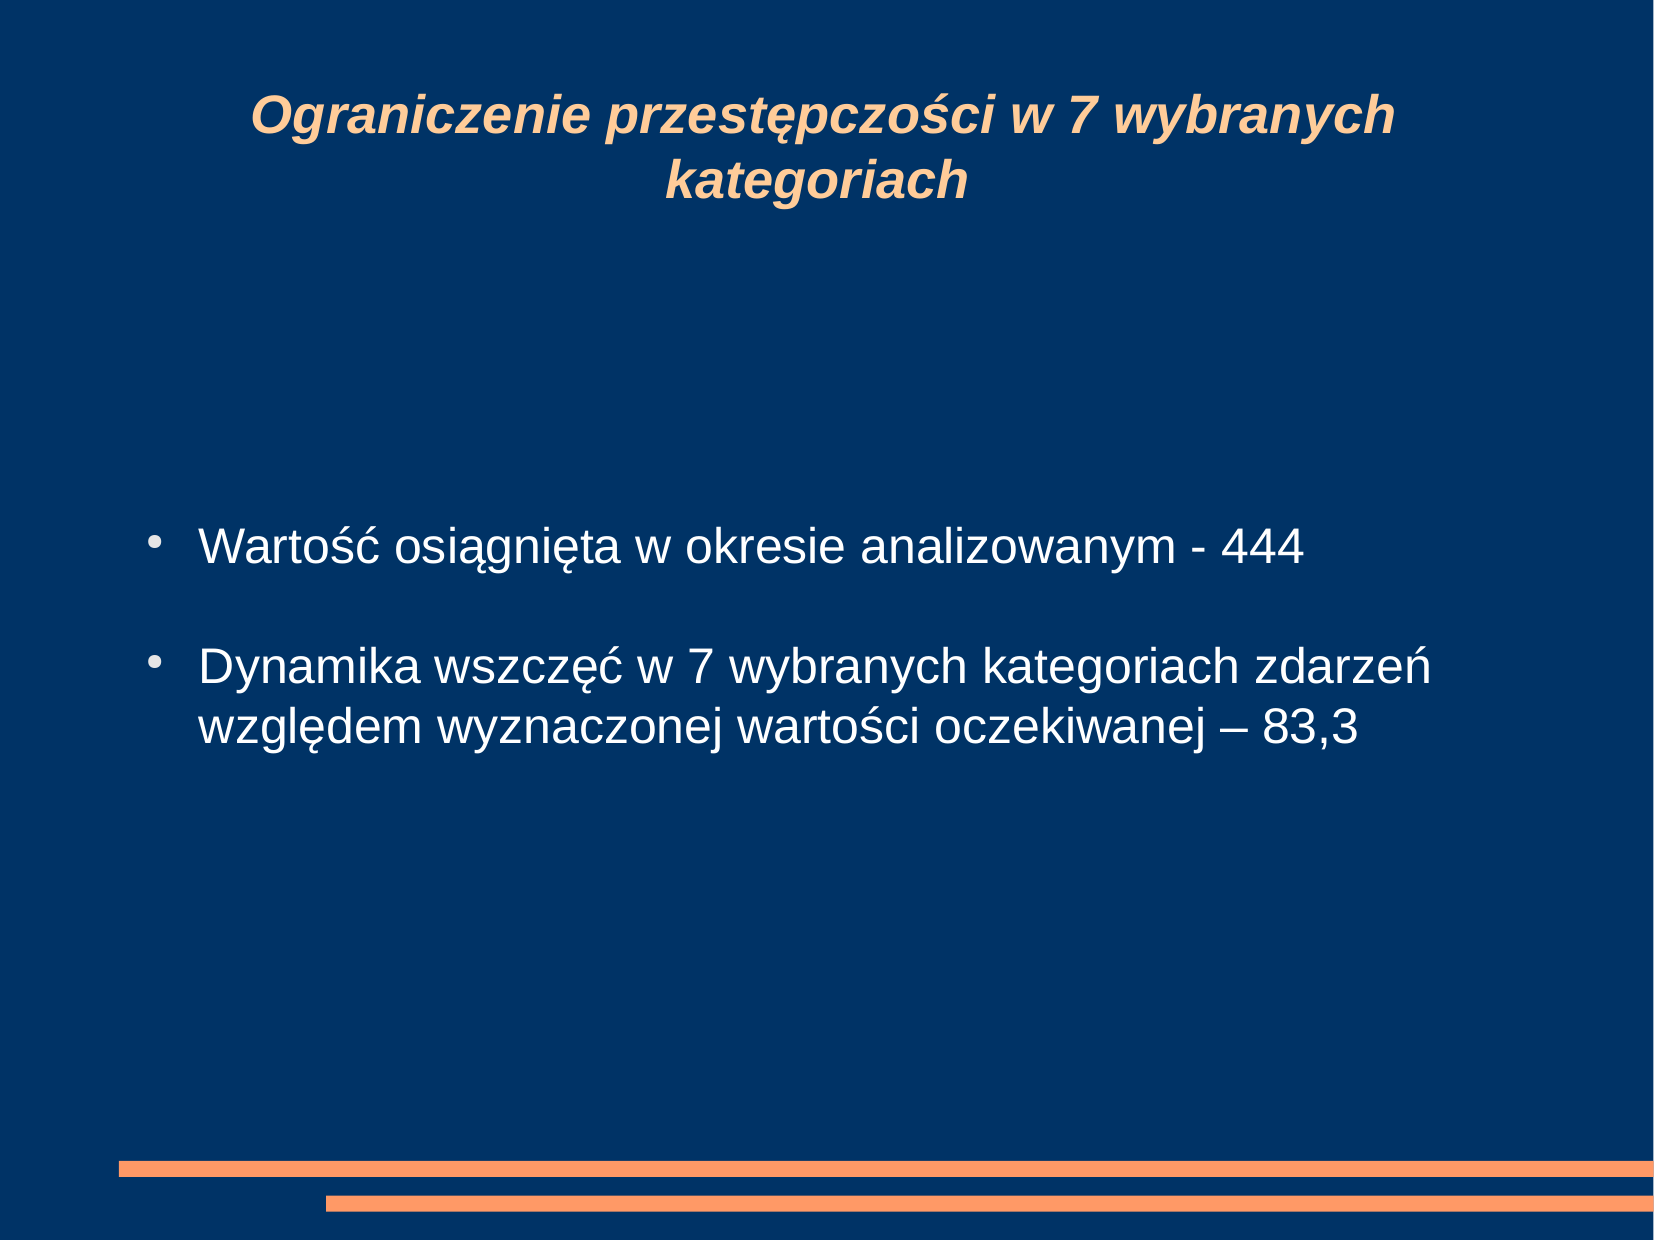

# Ograniczenie przestępczości w 7 wybranych kategoriach
Wartość osiągnięta w okresie analizowanym - 444
Dynamika wszczęć w 7 wybranych kategoriach zdarzeń względem wyznaczonej wartości oczekiwanej – 83,3